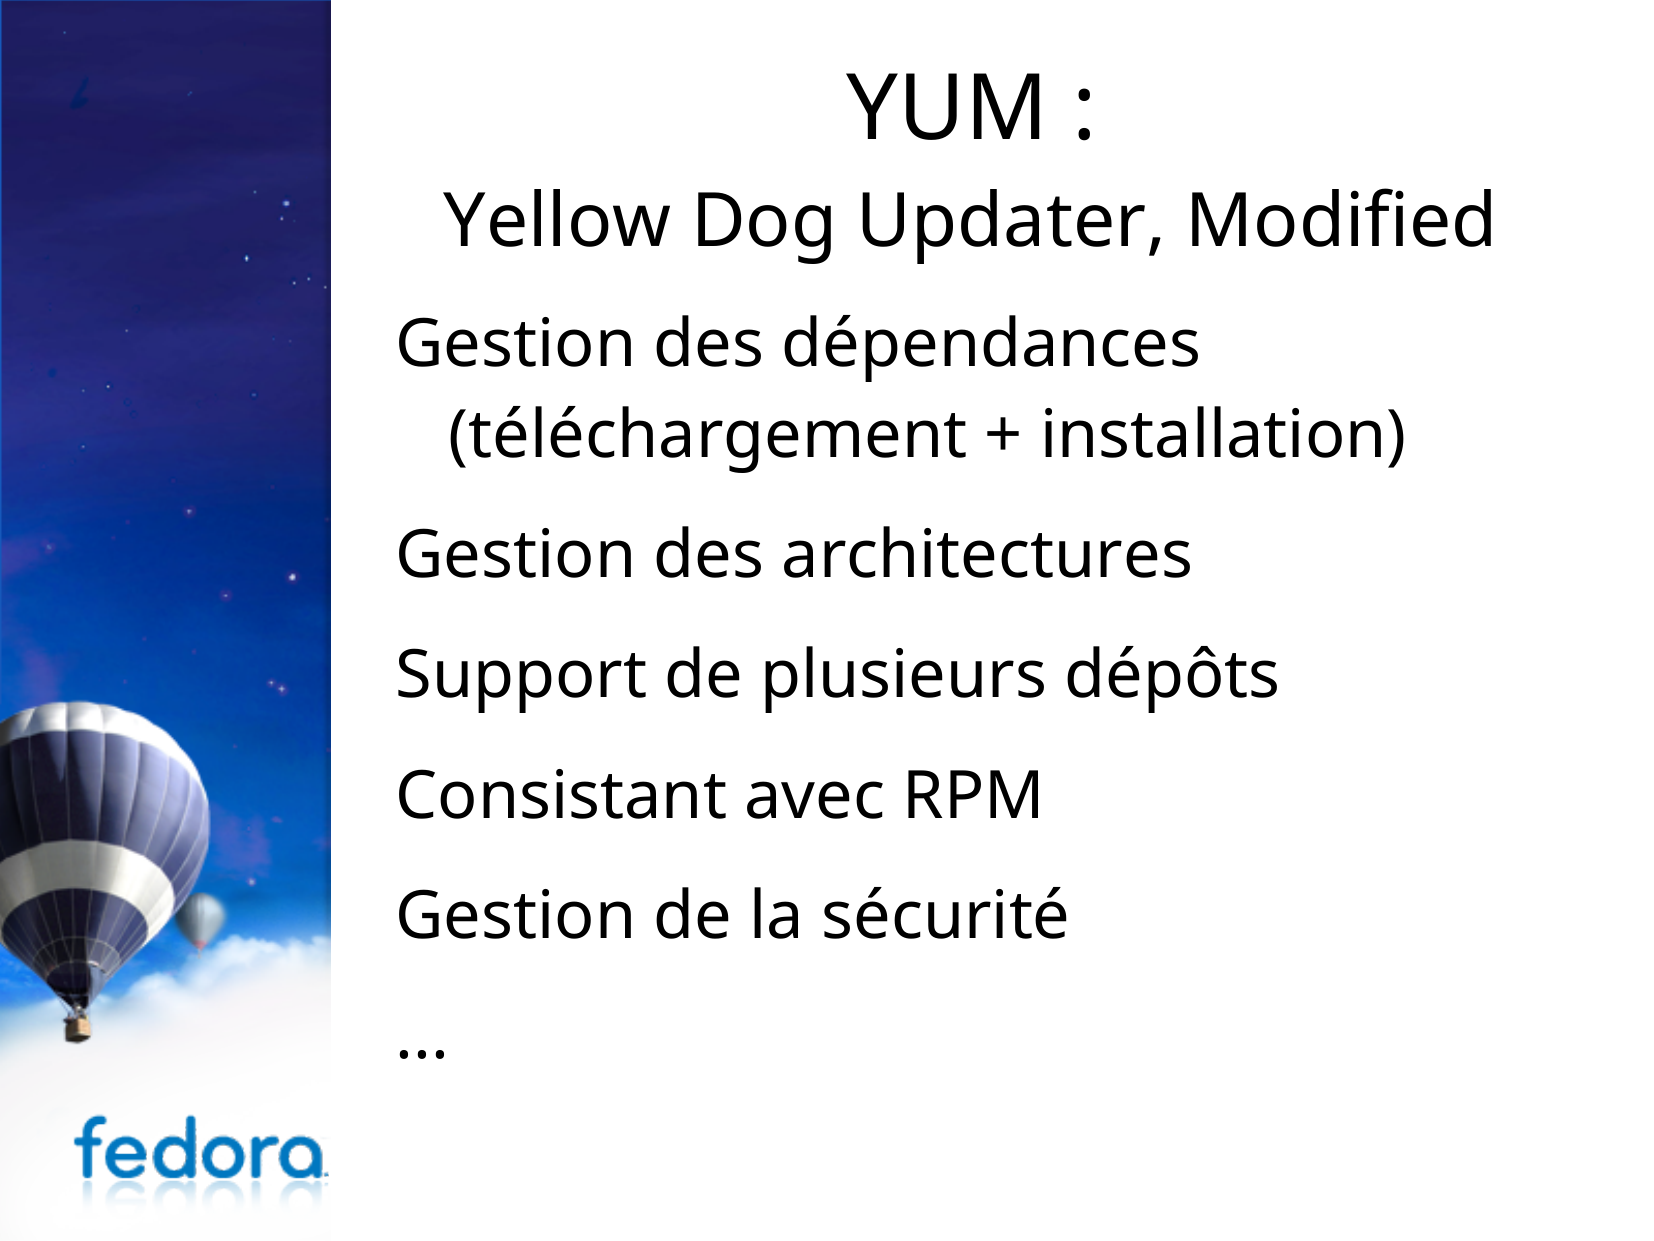

# YUM : Yellow Dog Updater, Modified
Gestion des dépendances (téléchargement + installation)
Gestion des architectures
Support de plusieurs dépôts
Consistant avec RPM
Gestion de la sécurité
...